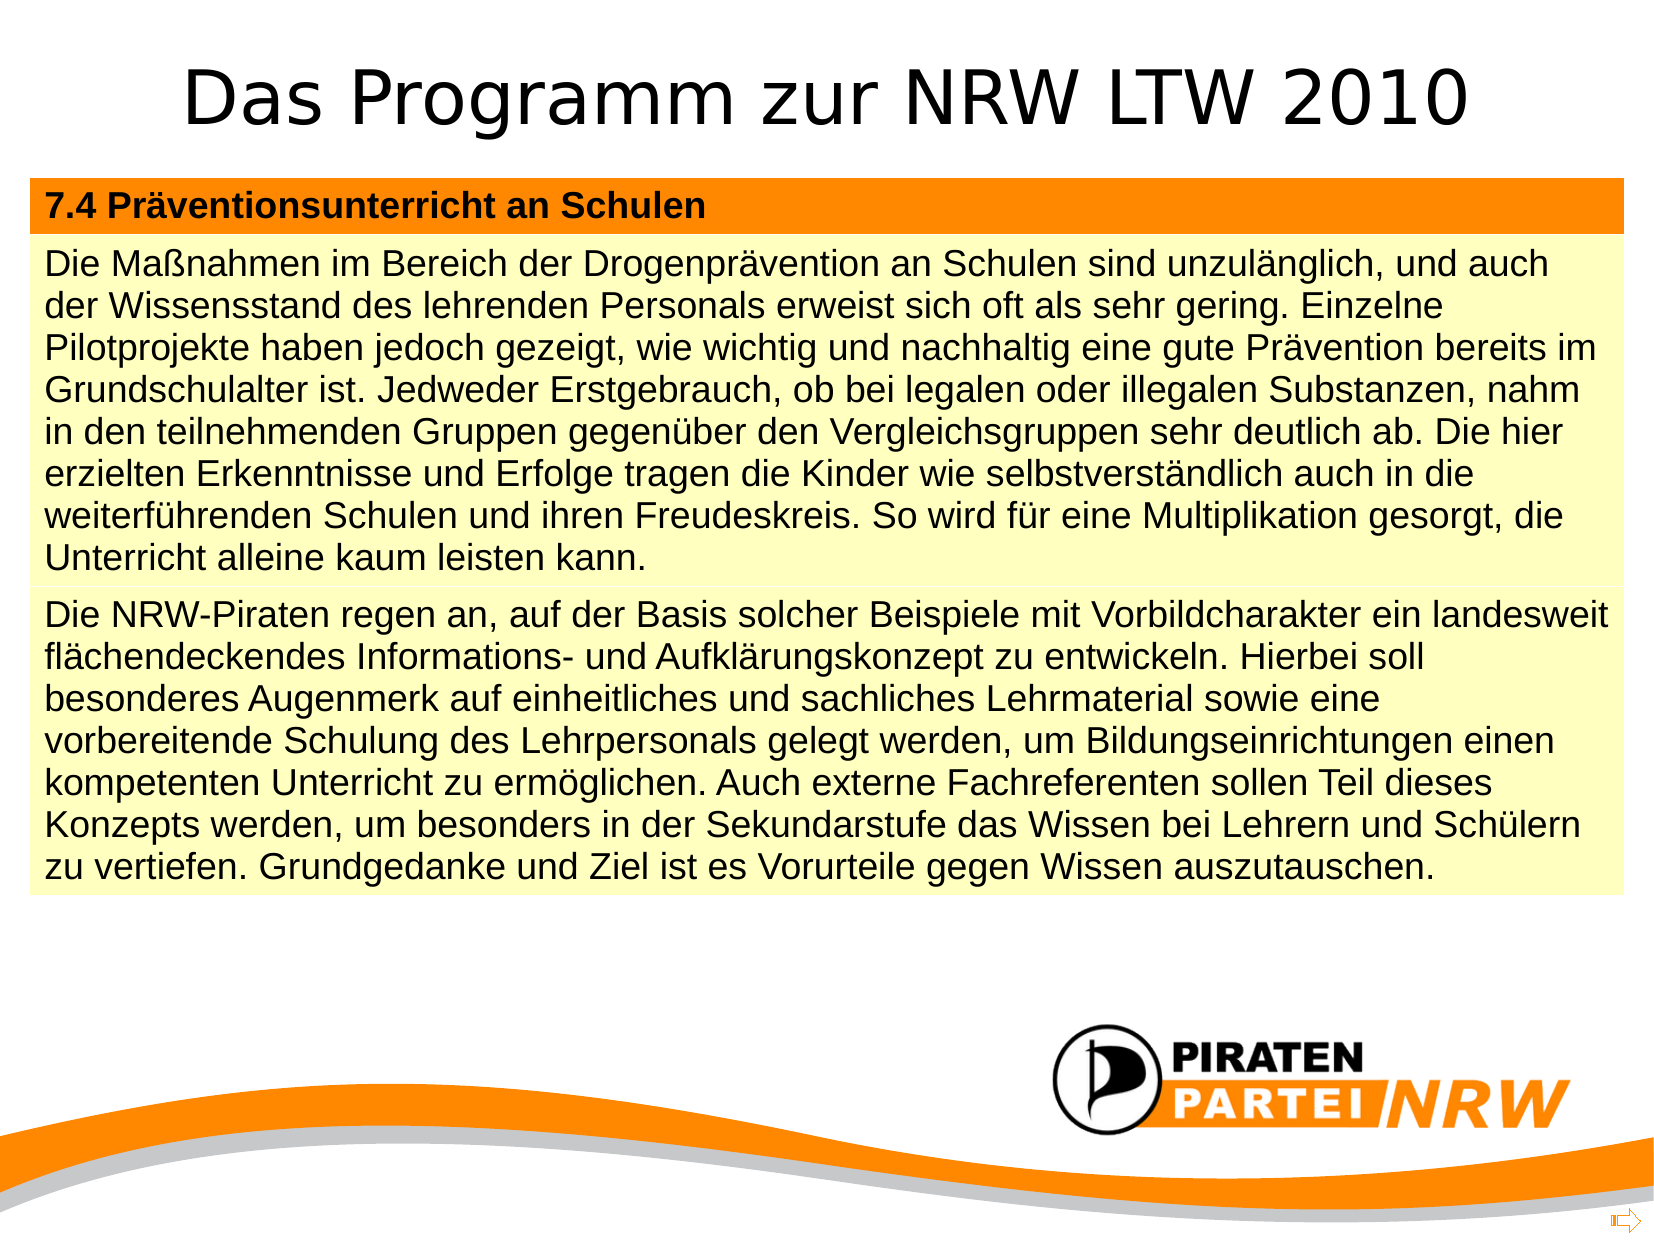

# Das Programm zur NRW LTW 2010
| 7.4 Präventionsunterricht an Schulen |
| --- |
| Die Maßnahmen im Bereich der Drogenprävention an Schulen sind unzulänglich, und auch der Wissensstand des lehrenden Personals erweist sich oft als sehr gering. Einzelne Pilotprojekte haben jedoch gezeigt, wie wichtig und nachhaltig eine gute Prävention bereits im Grundschulalter ist. Jedweder Erstgebrauch, ob bei legalen oder illegalen Substanzen, nahm in den teilnehmenden Gruppen gegenüber den Vergleichsgruppen sehr deutlich ab. Die hier erzielten Erkenntnisse und Erfolge tragen die Kinder wie selbstverständlich auch in die weiterführenden Schulen und ihren Freudeskreis. So wird für eine Multiplikation gesorgt, die Unterricht alleine kaum leisten kann. |
| Die NRW-Piraten regen an, auf der Basis solcher Beispiele mit Vorbildcharakter ein landesweit flächendeckendes Informations- und Aufklärungskonzept zu entwickeln. Hierbei soll besonderes Augenmerk auf einheitliches und sachliches Lehrmaterial sowie eine vorbereitende Schulung des Lehrpersonals gelegt werden, um Bildungseinrichtungen einen kompetenten Unterricht zu ermöglichen. Auch externe Fachreferenten sollen Teil dieses Konzepts werden, um besonders in der Sekundarstufe das Wissen bei Lehrern und Schülern zu vertiefen. Grundgedanke und Ziel ist es Vorurteile gegen Wissen auszutauschen. |